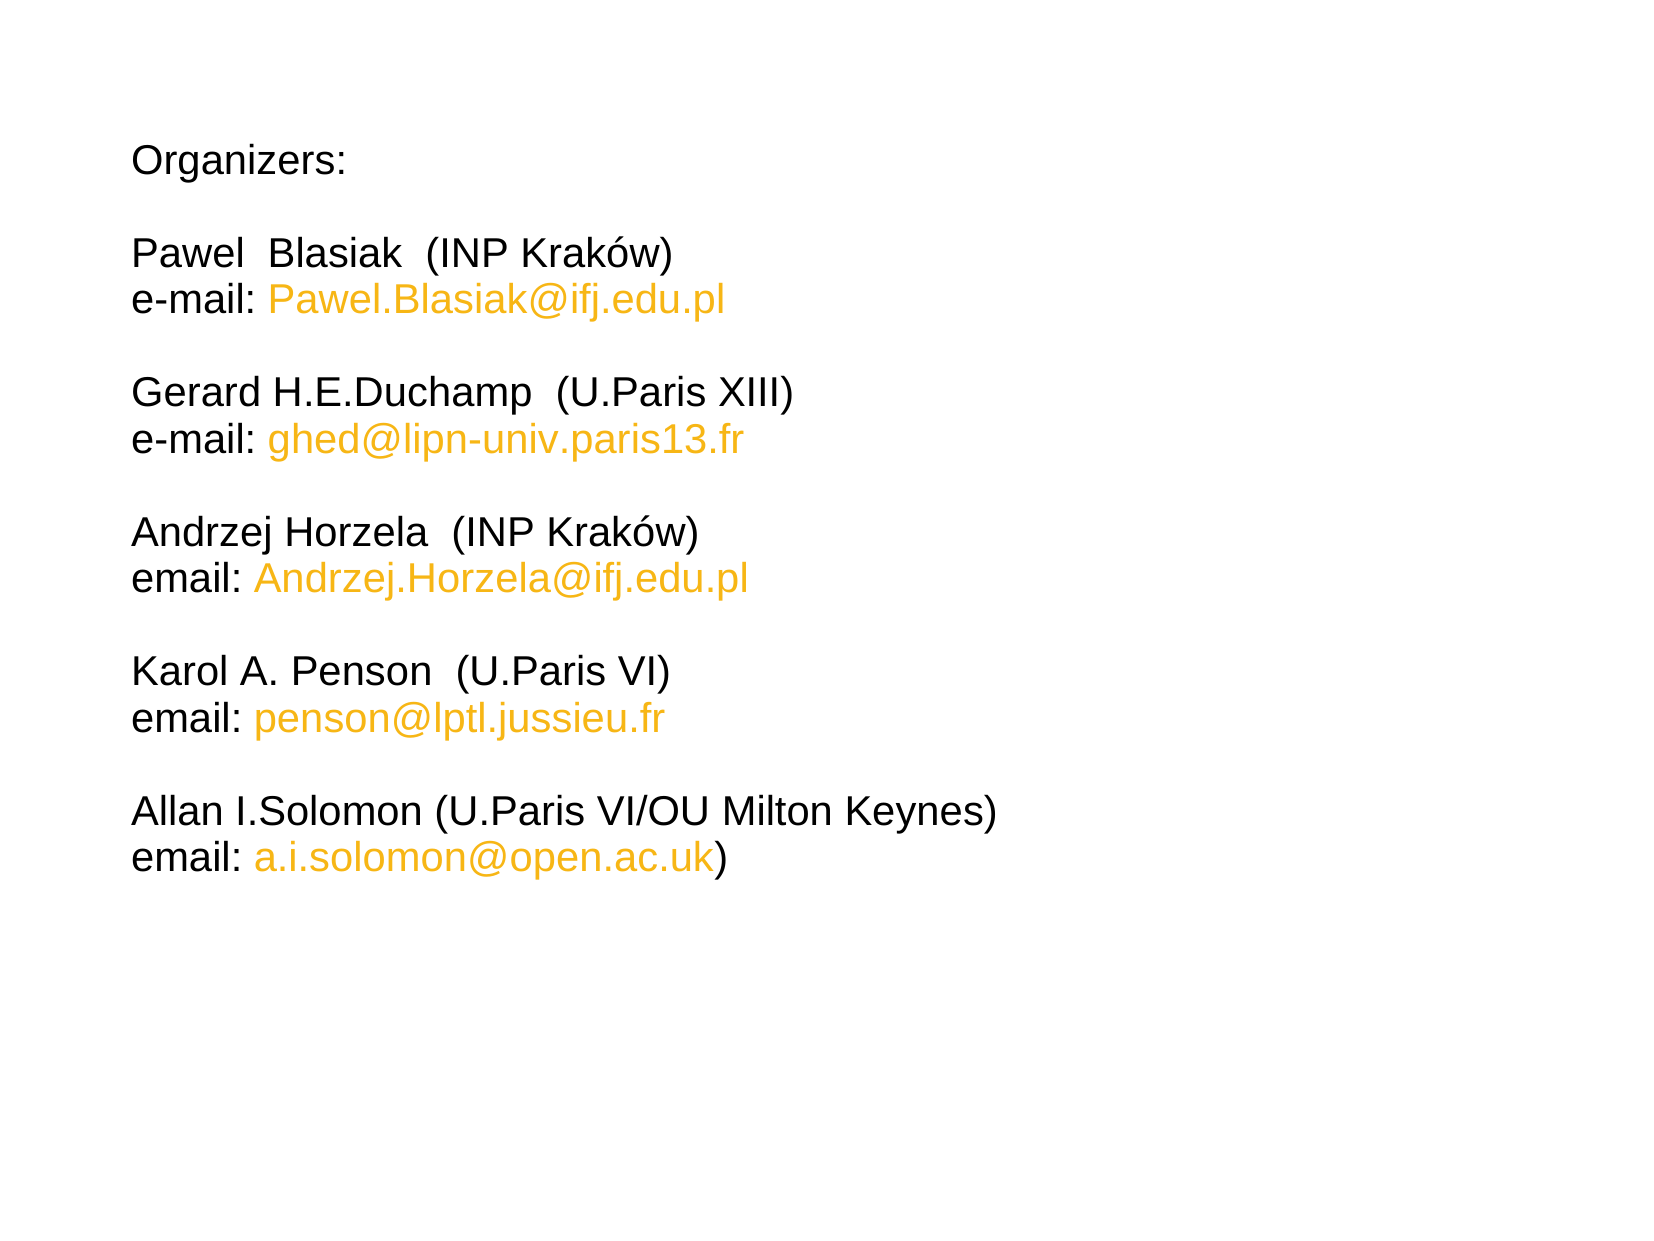

Organizers:
Pawel Blasiak (INP Kraków)
e-mail: Pawel.Blasiak@ifj.edu.pl
Gerard H.E.Duchamp (U.Paris XIII)
e-mail: ghed@lipn-univ.paris13.fr
Andrzej Horzela (INP Kraków)
email: Andrzej.Horzela@ifj.edu.pl
Karol A. Penson (U.Paris VI)
email: penson@lptl.jussieu.fr
Allan I.Solomon (U.Paris VI/OU Milton Keynes)
email: a.i.solomon@open.ac.uk)